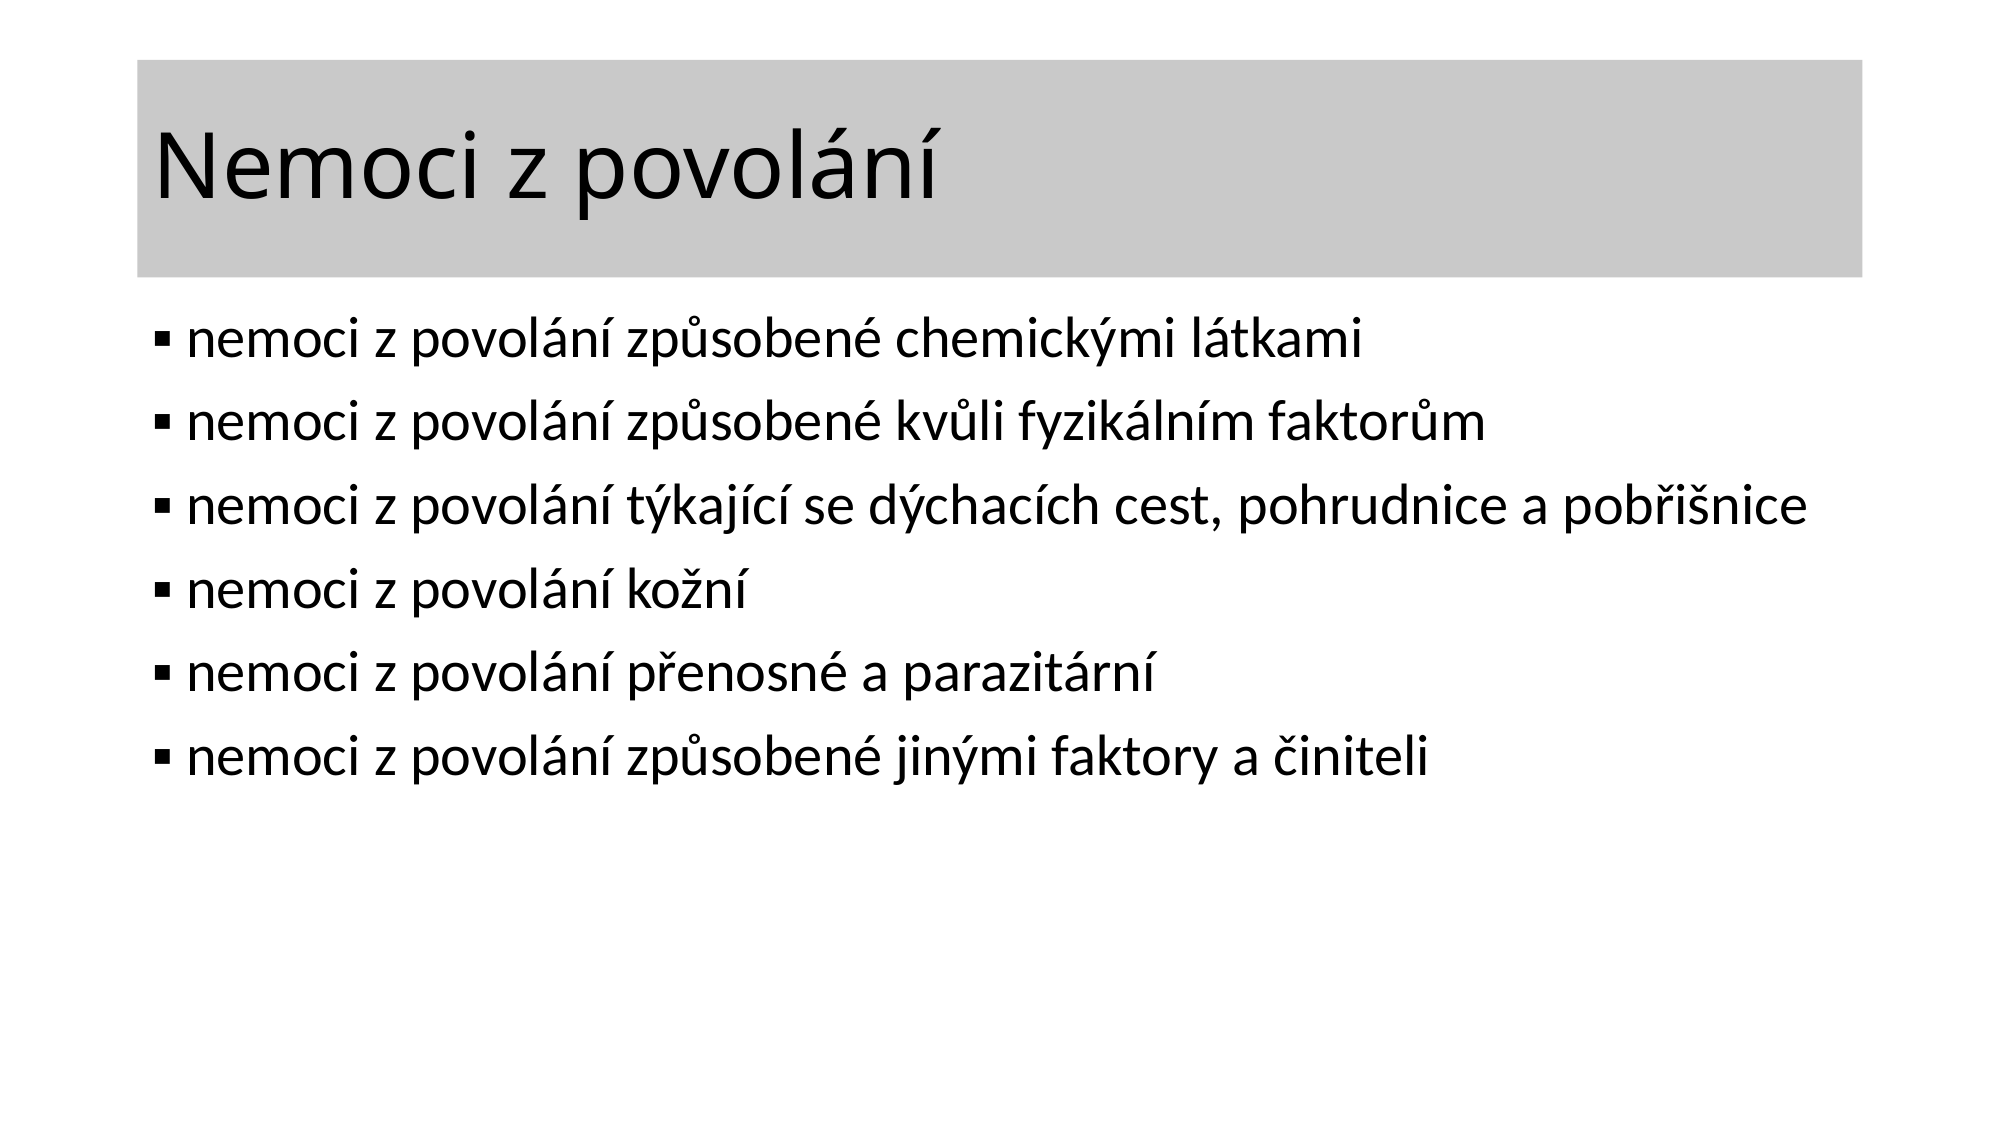

# Nemoci z povolání
▪ nemoci z povolání způsobené chemickými látkami
▪ nemoci z povolání způsobené kvůli fyzikálním faktorům
▪ nemoci z povolání týkající se dýchacích cest, pohrudnice a pobřišnice
▪ nemoci z povolání kožní
▪ nemoci z povolání přenosné a parazitární
▪ nemoci z povolání způsobené jinými faktory a činiteli